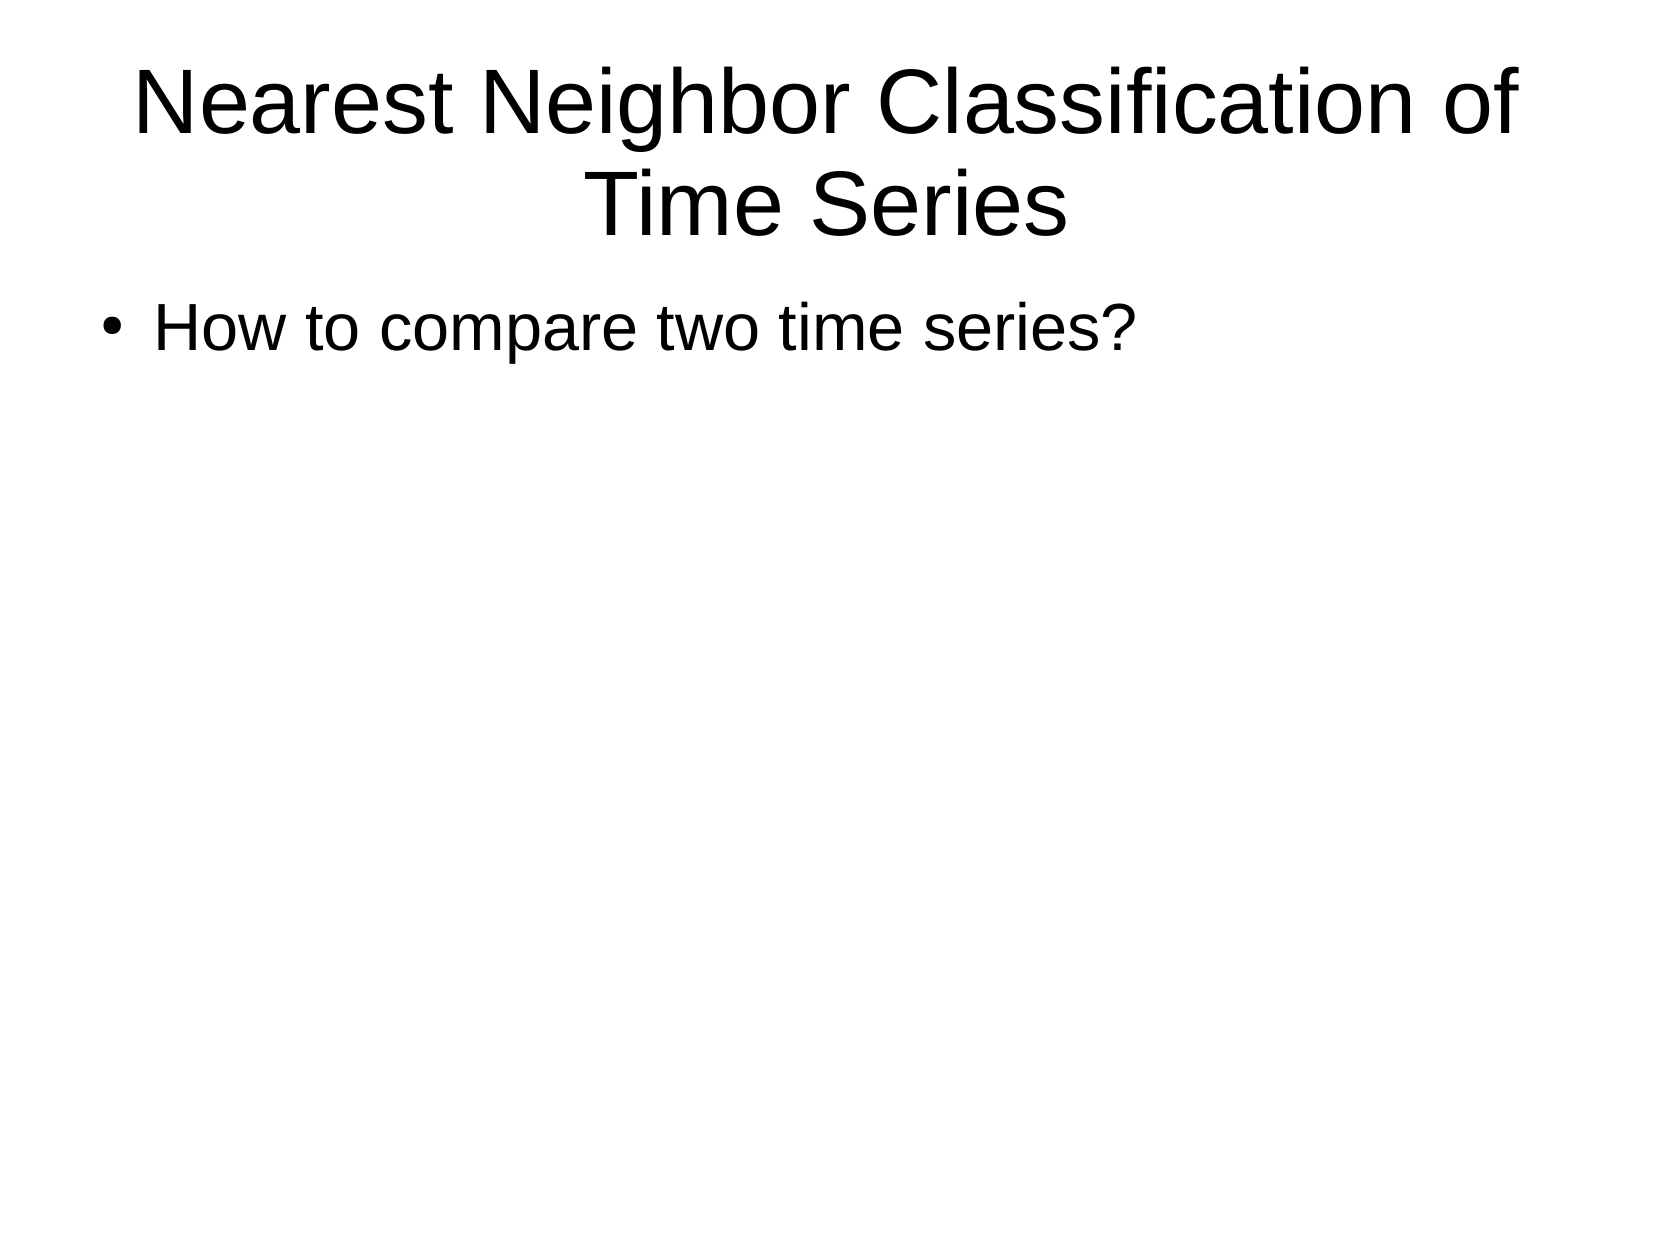

# Nearest Neighbor Classification of Time Series
How to compare two time series?